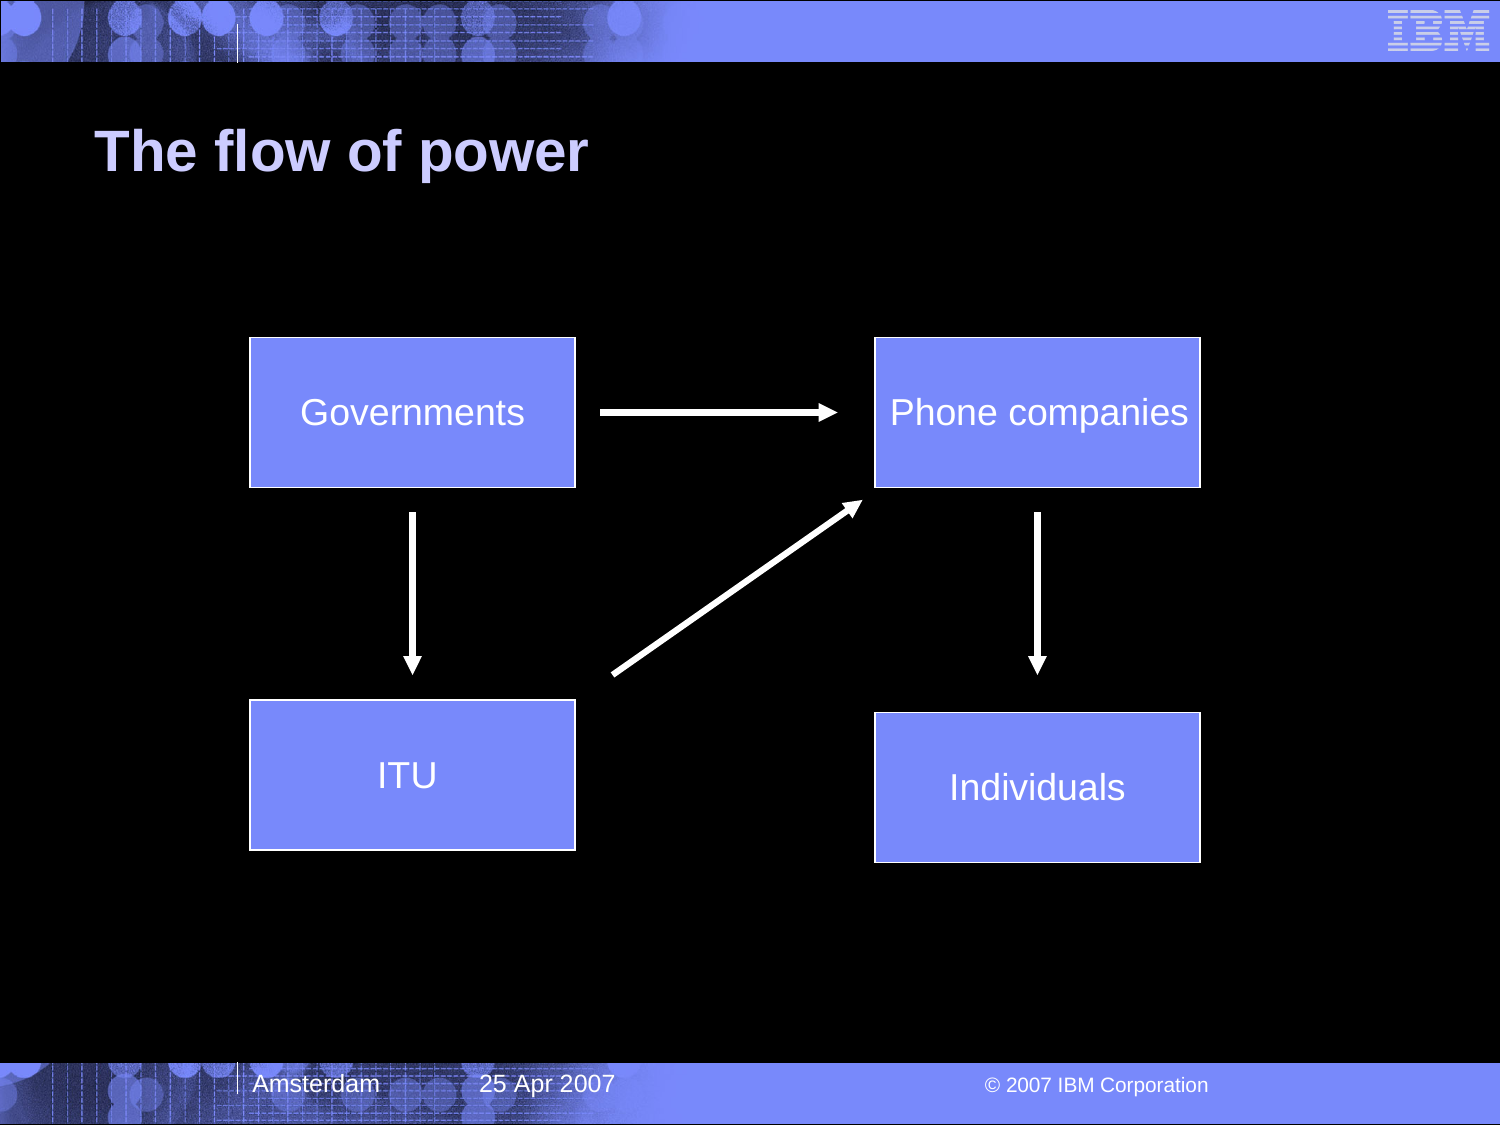

# The flow of power
Governments
Phone companies
ITU
Individuals